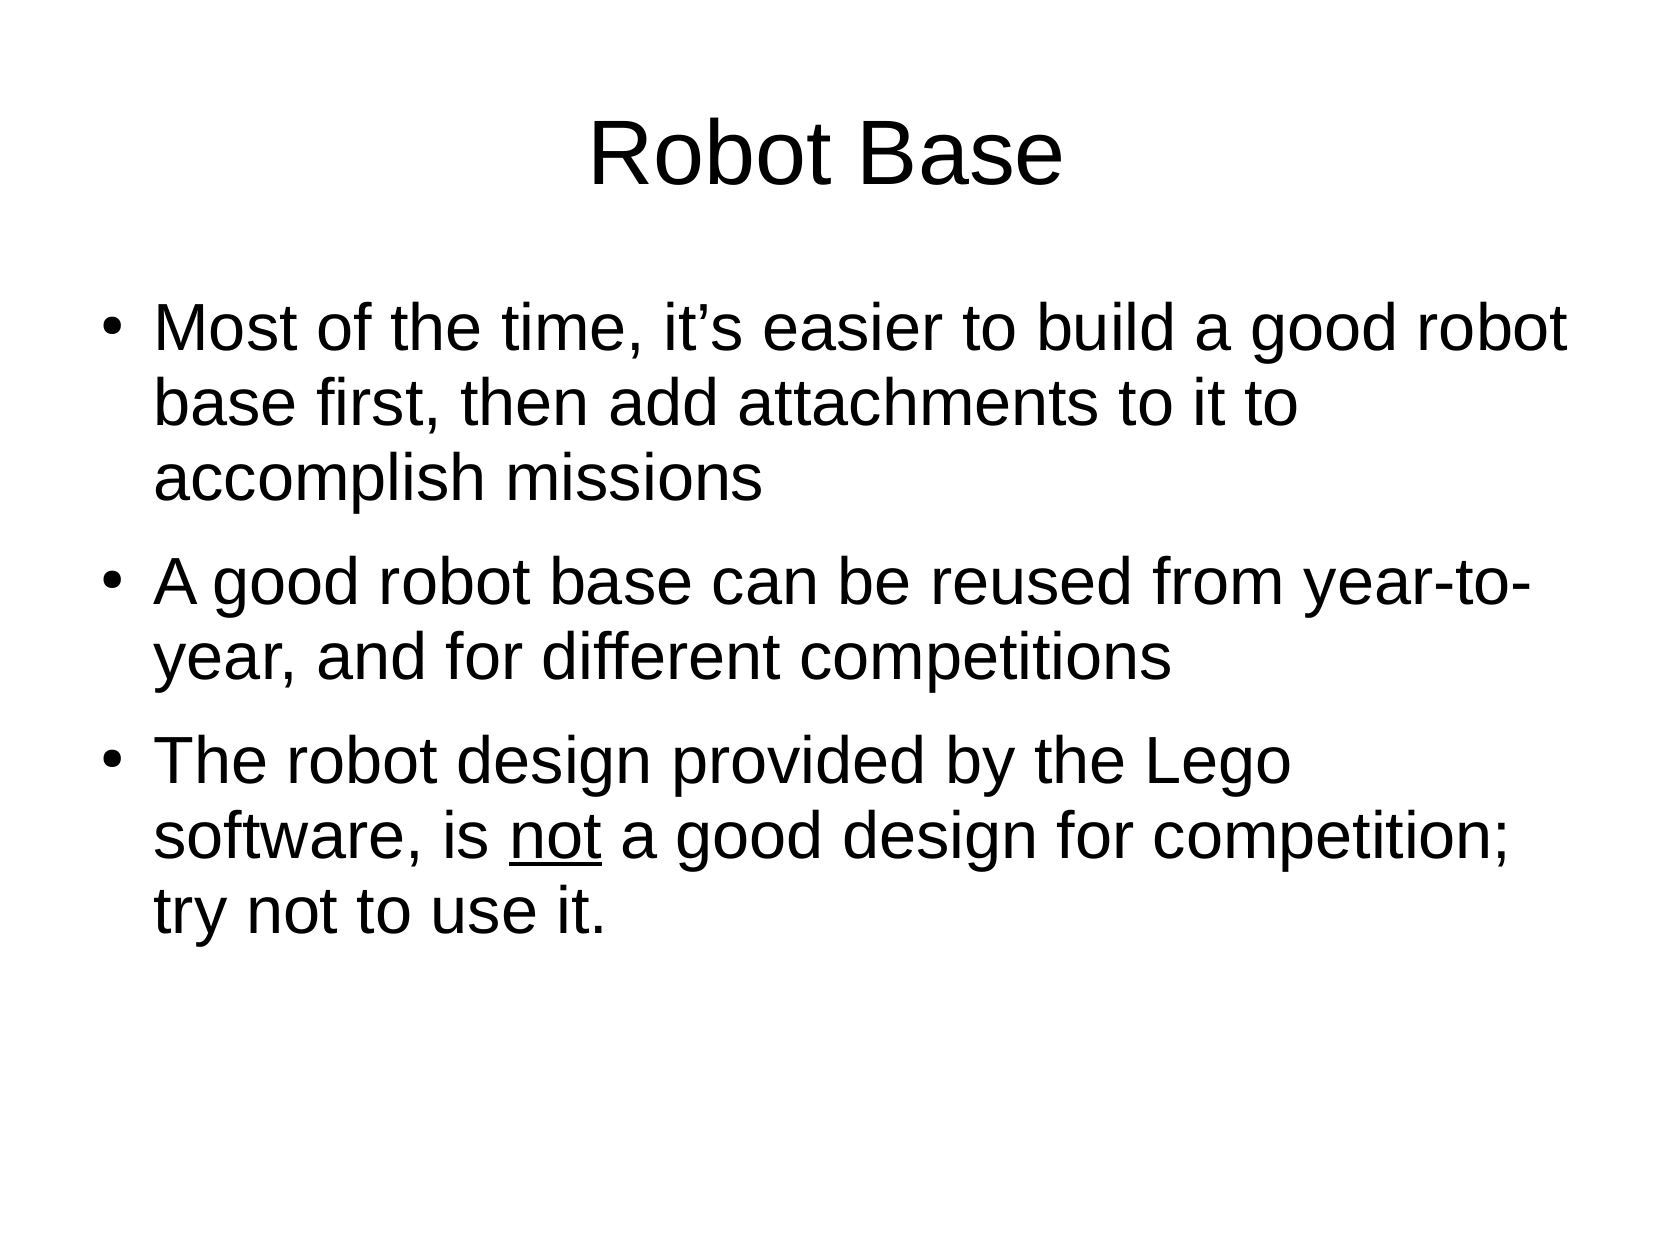

# Robot Base
Most of the time, it’s easier to build a good robot base first, then add attachments to it to accomplish missions
A good robot base can be reused from year-to-year, and for different competitions
The robot design provided by the Lego software, is not a good design for competition; try not to use it.